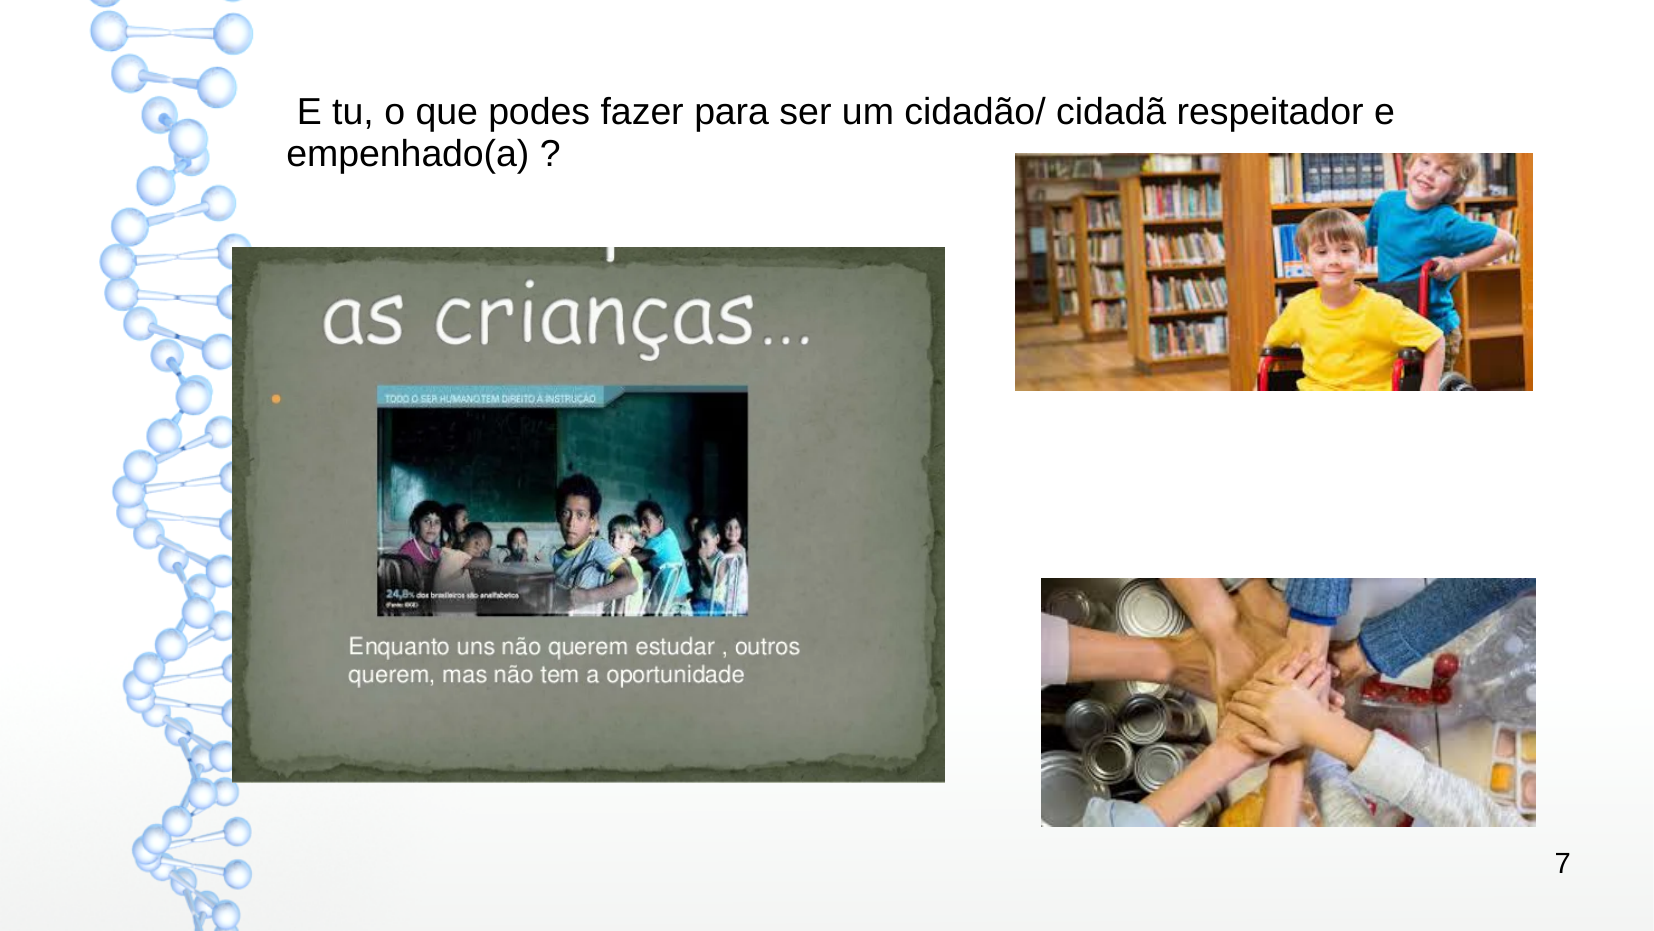

E tu, o que podes fazer para ser um cidadão/ cidadã respeitador e empenhado(a) ?
7